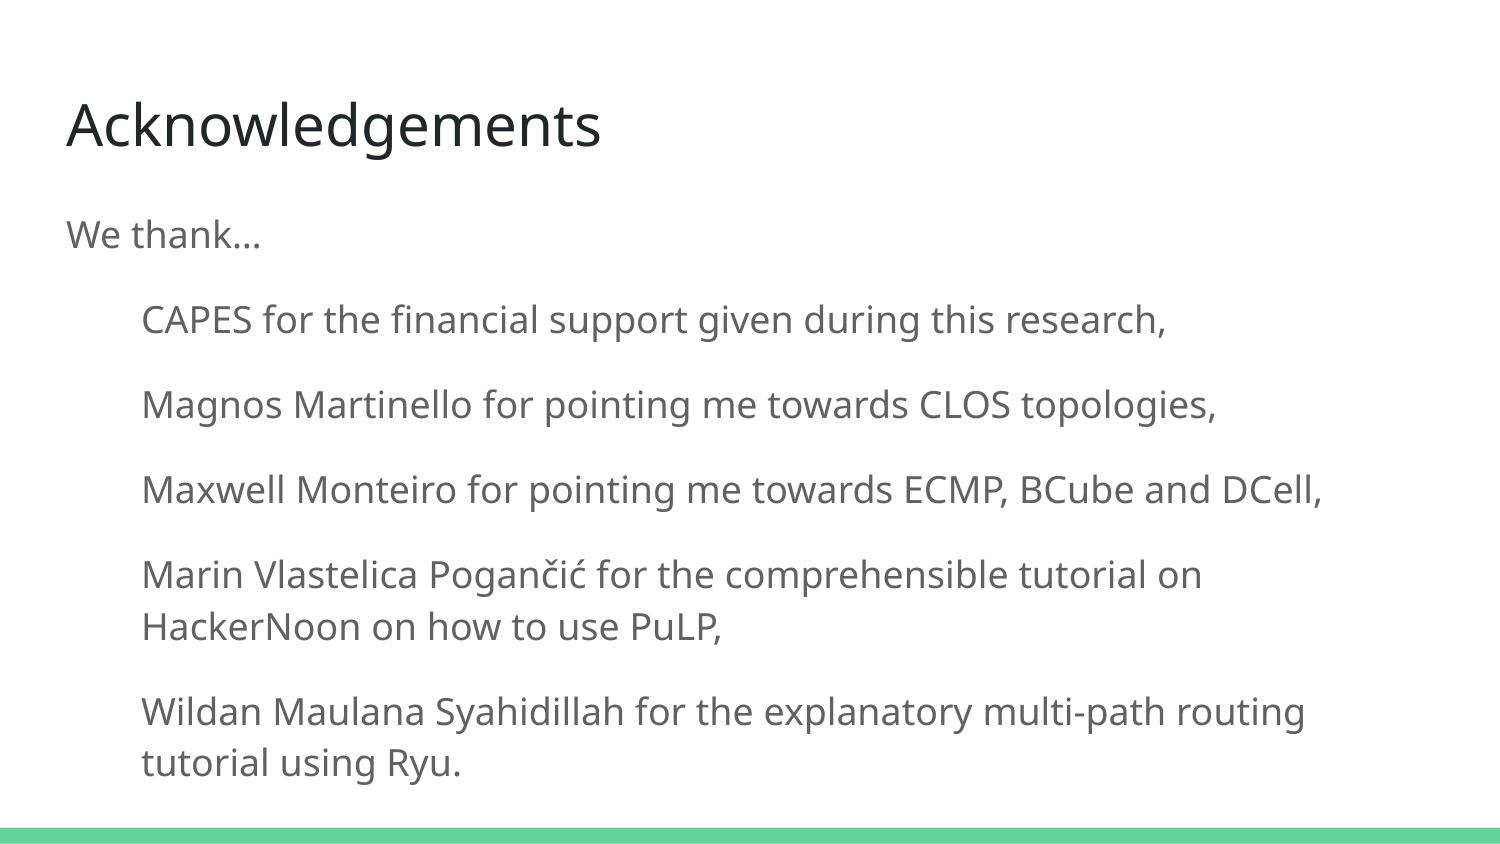

# Acknowledgements
We thank…
CAPES for the financial support given during this research,
Magnos Martinello for pointing me towards CLOS topologies,
Maxwell Monteiro for pointing me towards ECMP, BCube and DCell,
Marin Vlastelica Pogančić for the comprehensible tutorial on HackerNoon on how to use PuLP,
Wildan Maulana Syahidillah for the explanatory multi-path routing tutorial using Ryu.